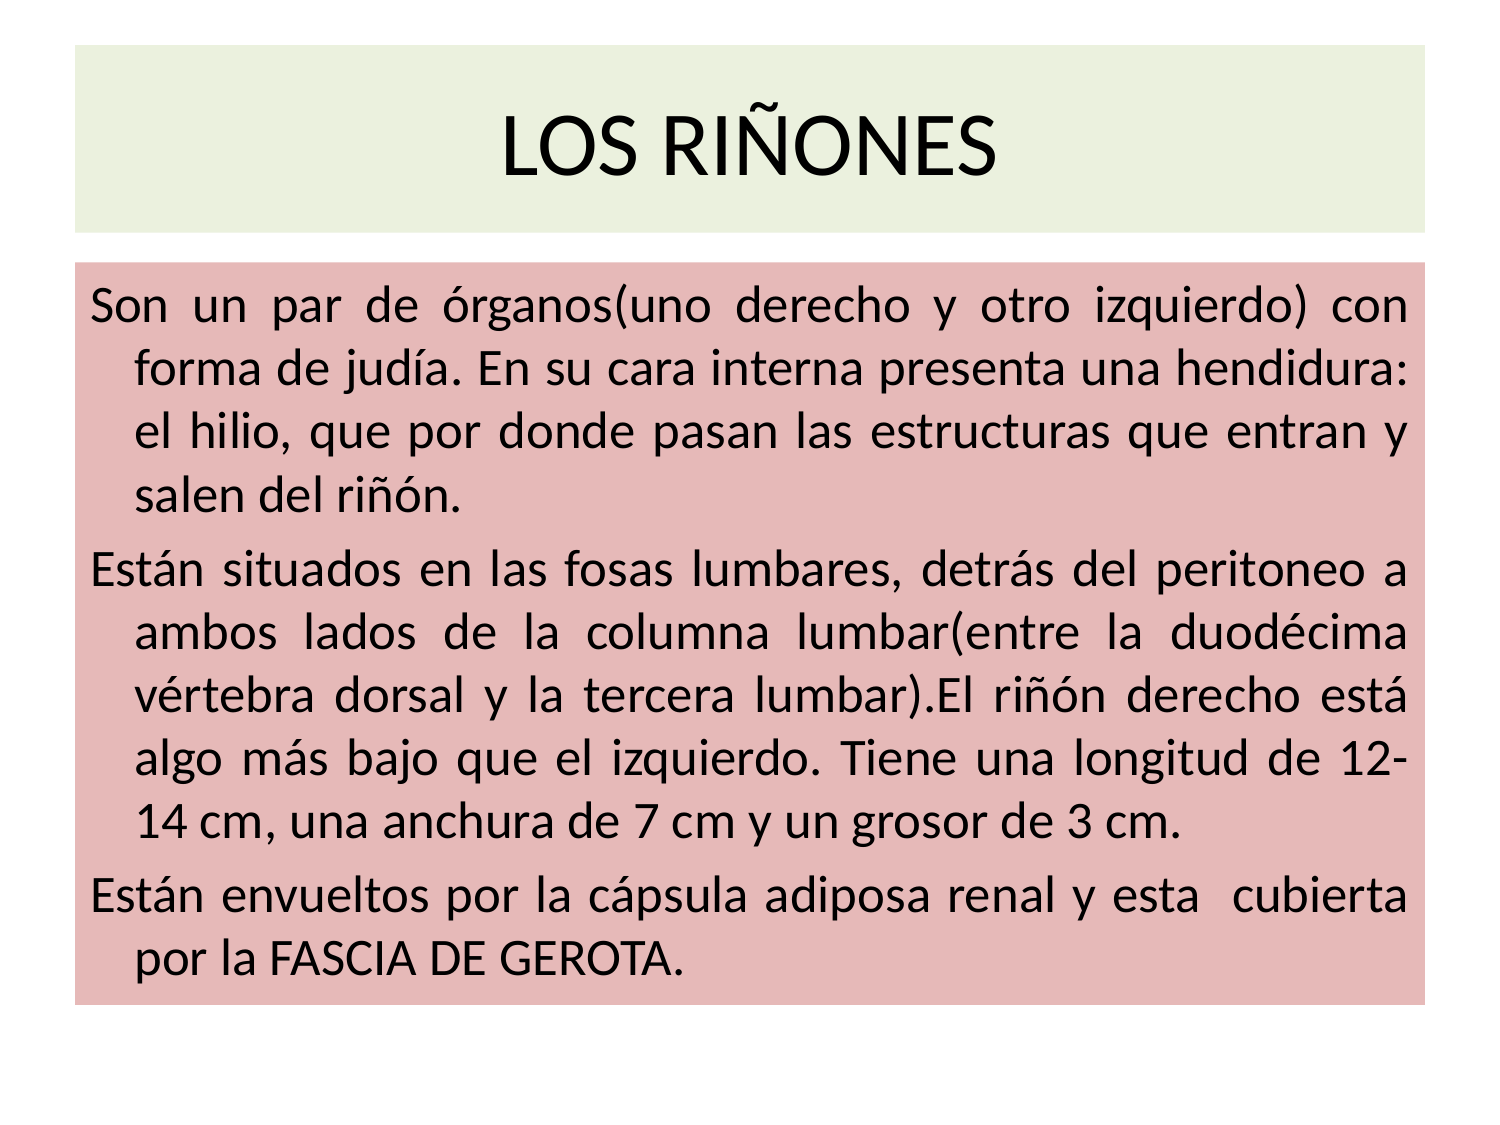

# LOS RIÑONES
Son un par de órganos(uno derecho y otro izquierdo) con forma de judía. En su cara interna presenta una hendidura: el hilio, que por donde pasan las estructuras que entran y salen del riñón.
Están situados en las fosas lumbares, detrás del peritoneo a ambos lados de la columna lumbar(entre la duodécima vértebra dorsal y la tercera lumbar).El riñón derecho está algo más bajo que el izquierdo. Tiene una longitud de 12-14 cm, una anchura de 7 cm y un grosor de 3 cm.
Están envueltos por la cápsula adiposa renal y esta cubierta por la FASCIA DE GEROTA.